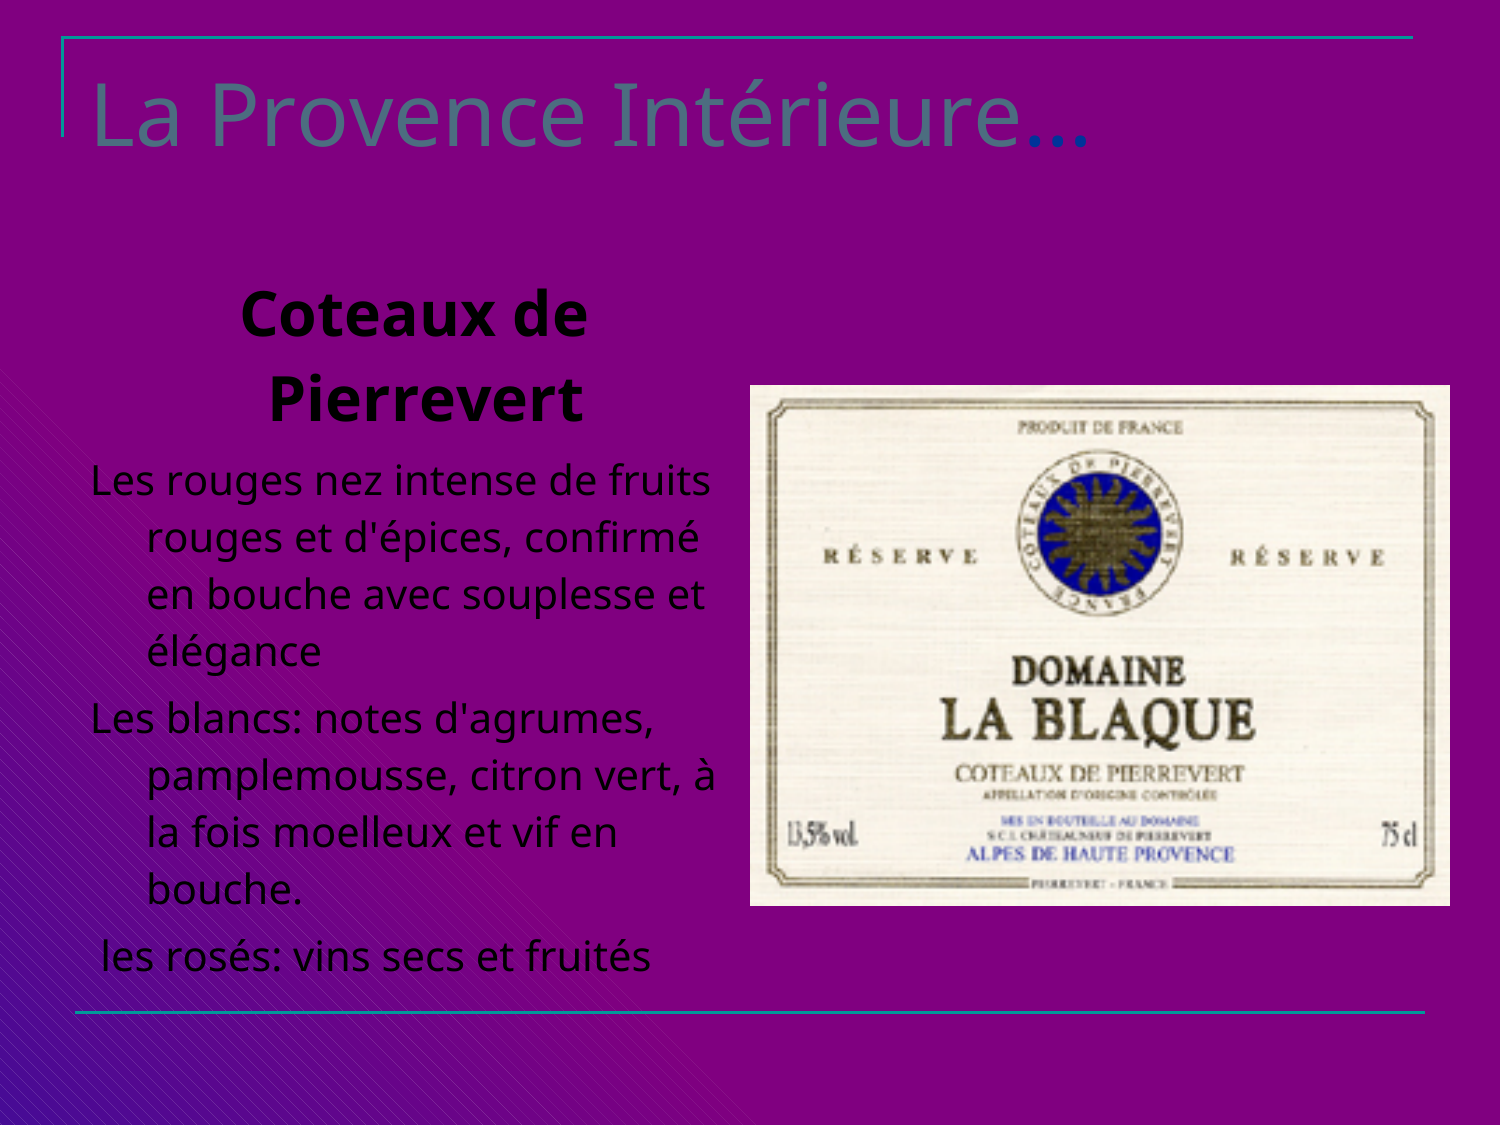

# La Provence Intérieure…
 Coteaux de Pierrevert
Les rouges nez intense de fruits rouges et d'épices, confirmé en bouche avec souplesse et élégance
Les blancs: notes d'agrumes, pamplemousse, citron vert, à la fois moelleux et vif en bouche.
 les rosés: vins secs et fruités